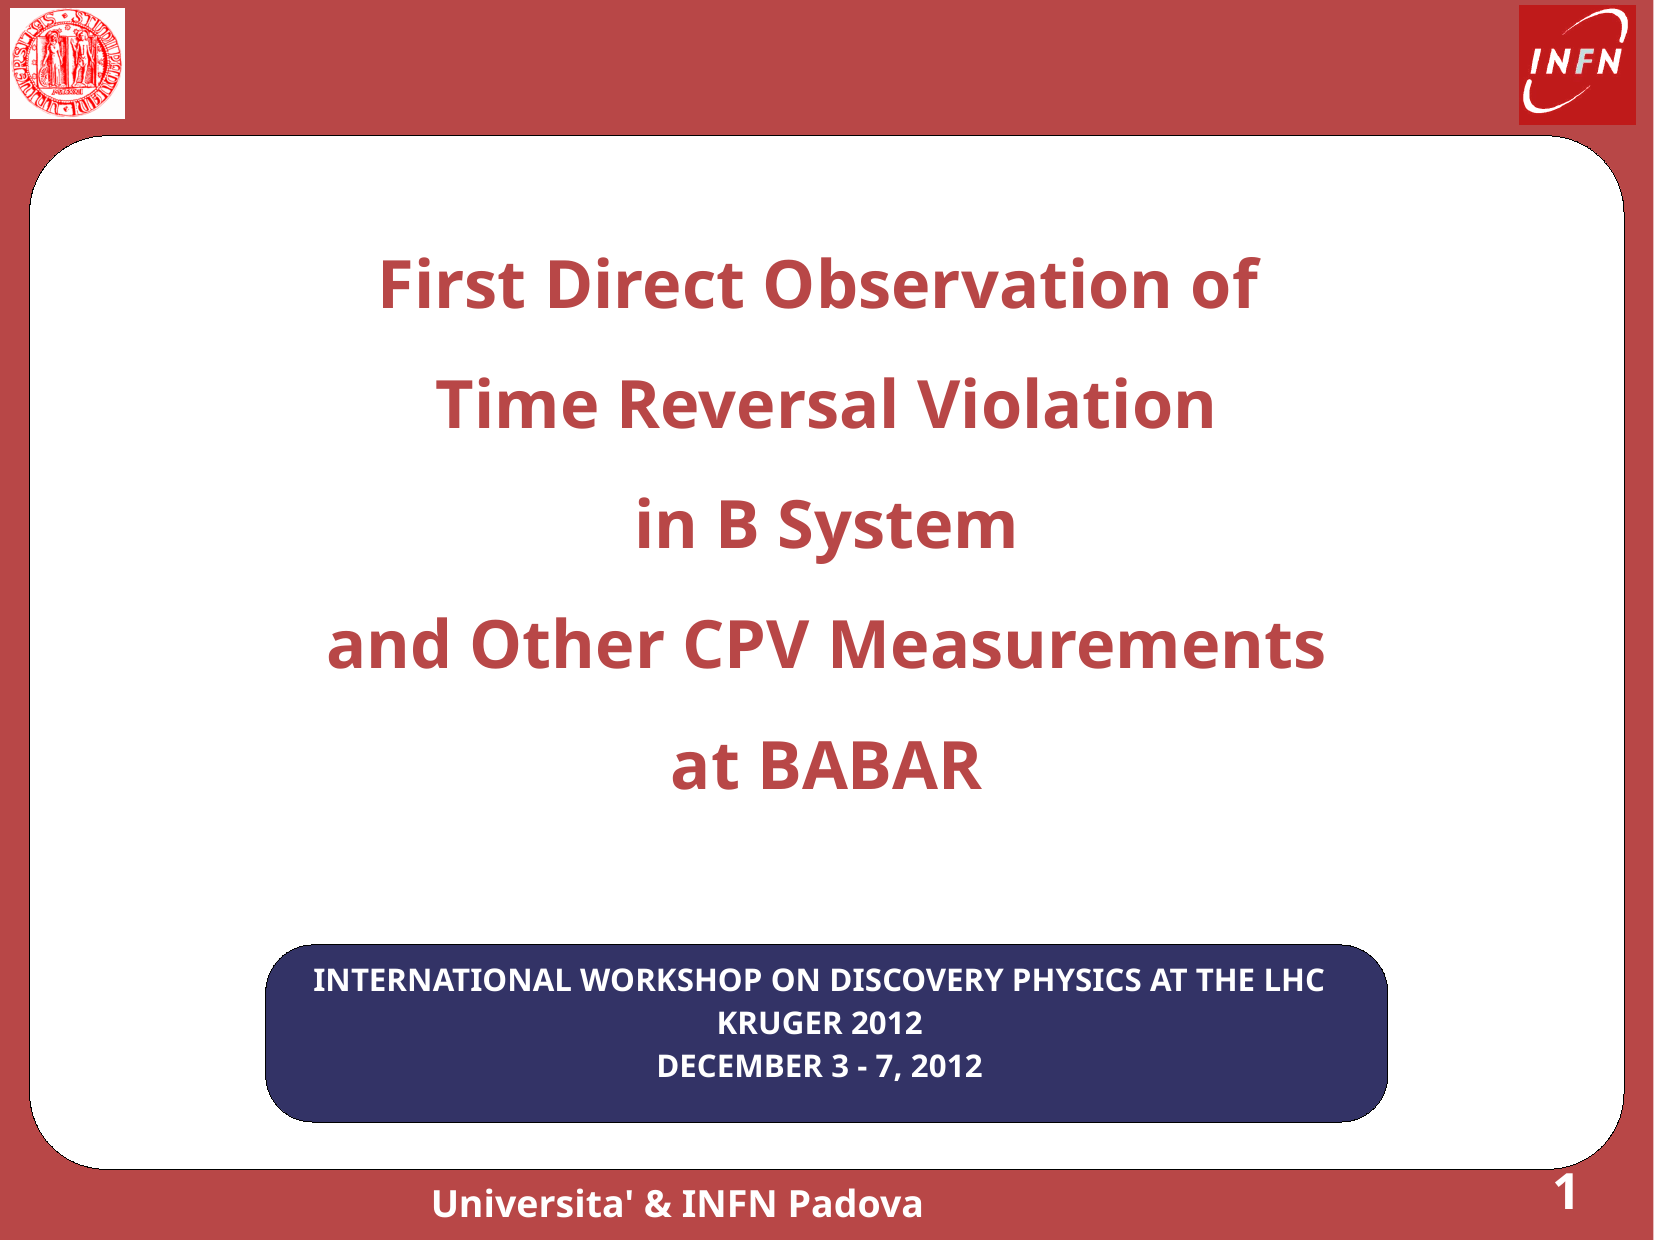

# First Direct Observation of
Time Reversal Violation
in B System
and Other CPV Measurements
at BABAR
INTERNATIONAL WORKSHOP ON DISCOVERY PHYSICS AT THE LHC
KRUGER 2012
DECEMBER 3 - 7, 2012